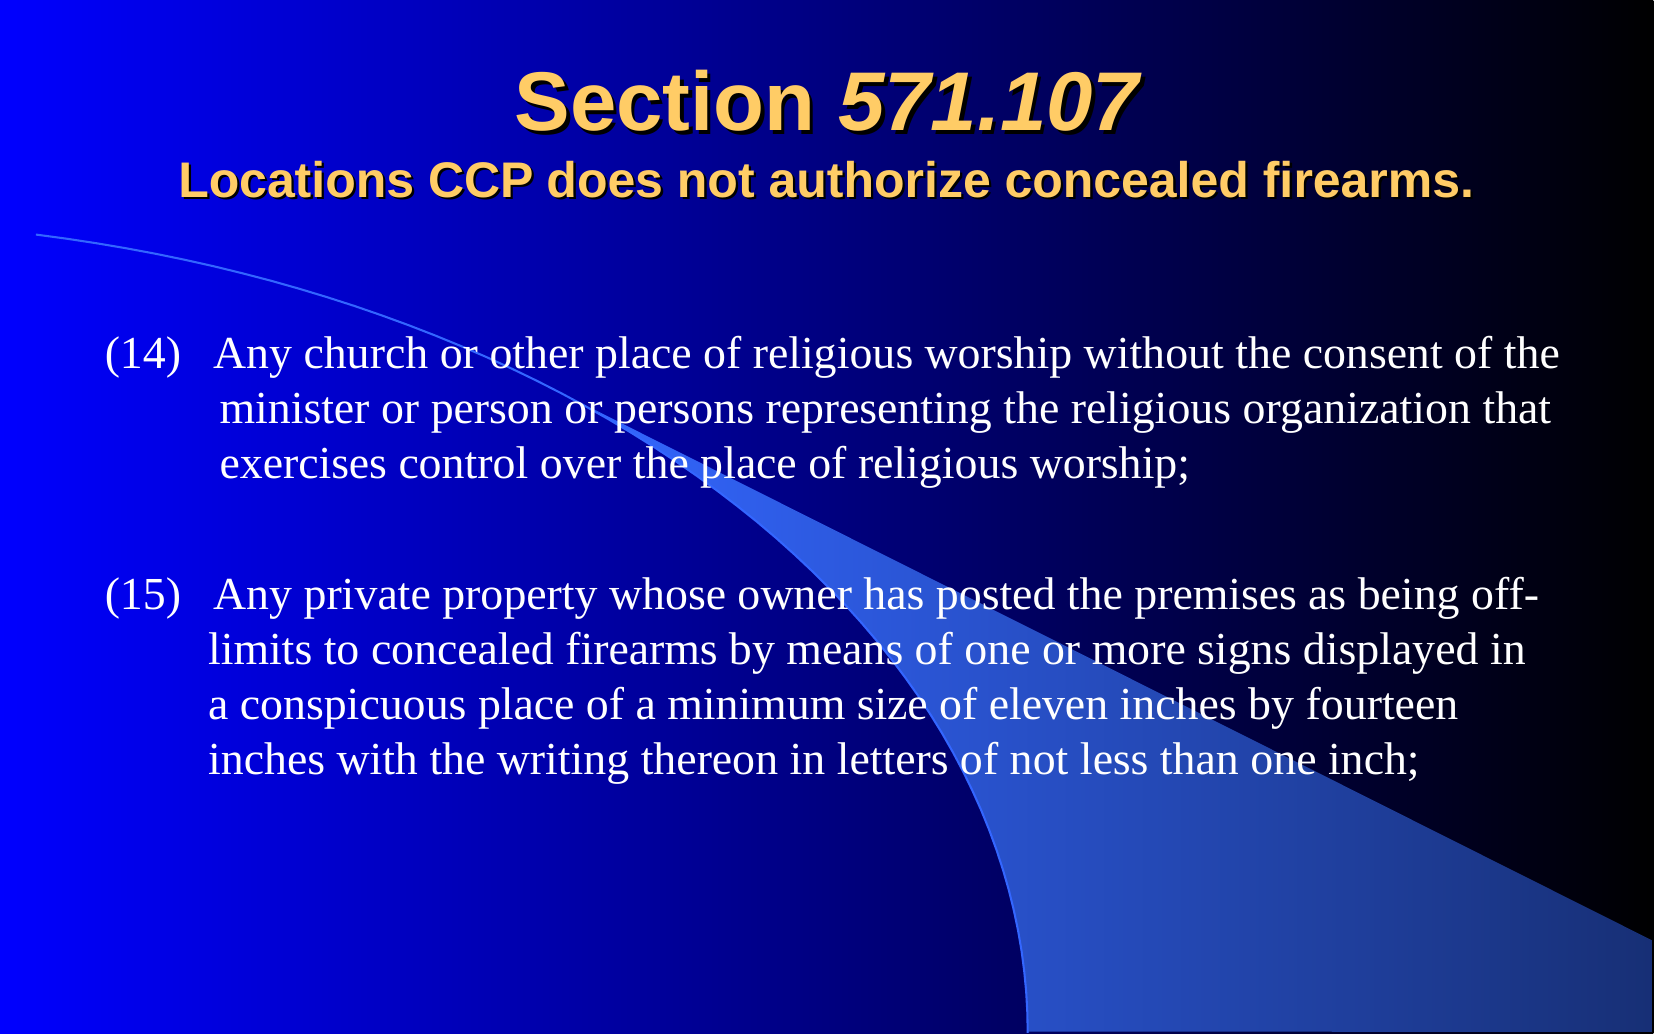

# Section 571.107 Locations CCP does not authorize concealed firearms.
(14) Any church or other place of religious worship without the consent of the minister or person or persons representing the religious organization that exercises control over the place of religious worship;
(15) Any private property whose owner has posted the premises as being off- limits to concealed firearms by means of one or more signs displayed in a conspicuous place of a minimum size of eleven inches by fourteen inches with the writing thereon in letters of not less than one inch;